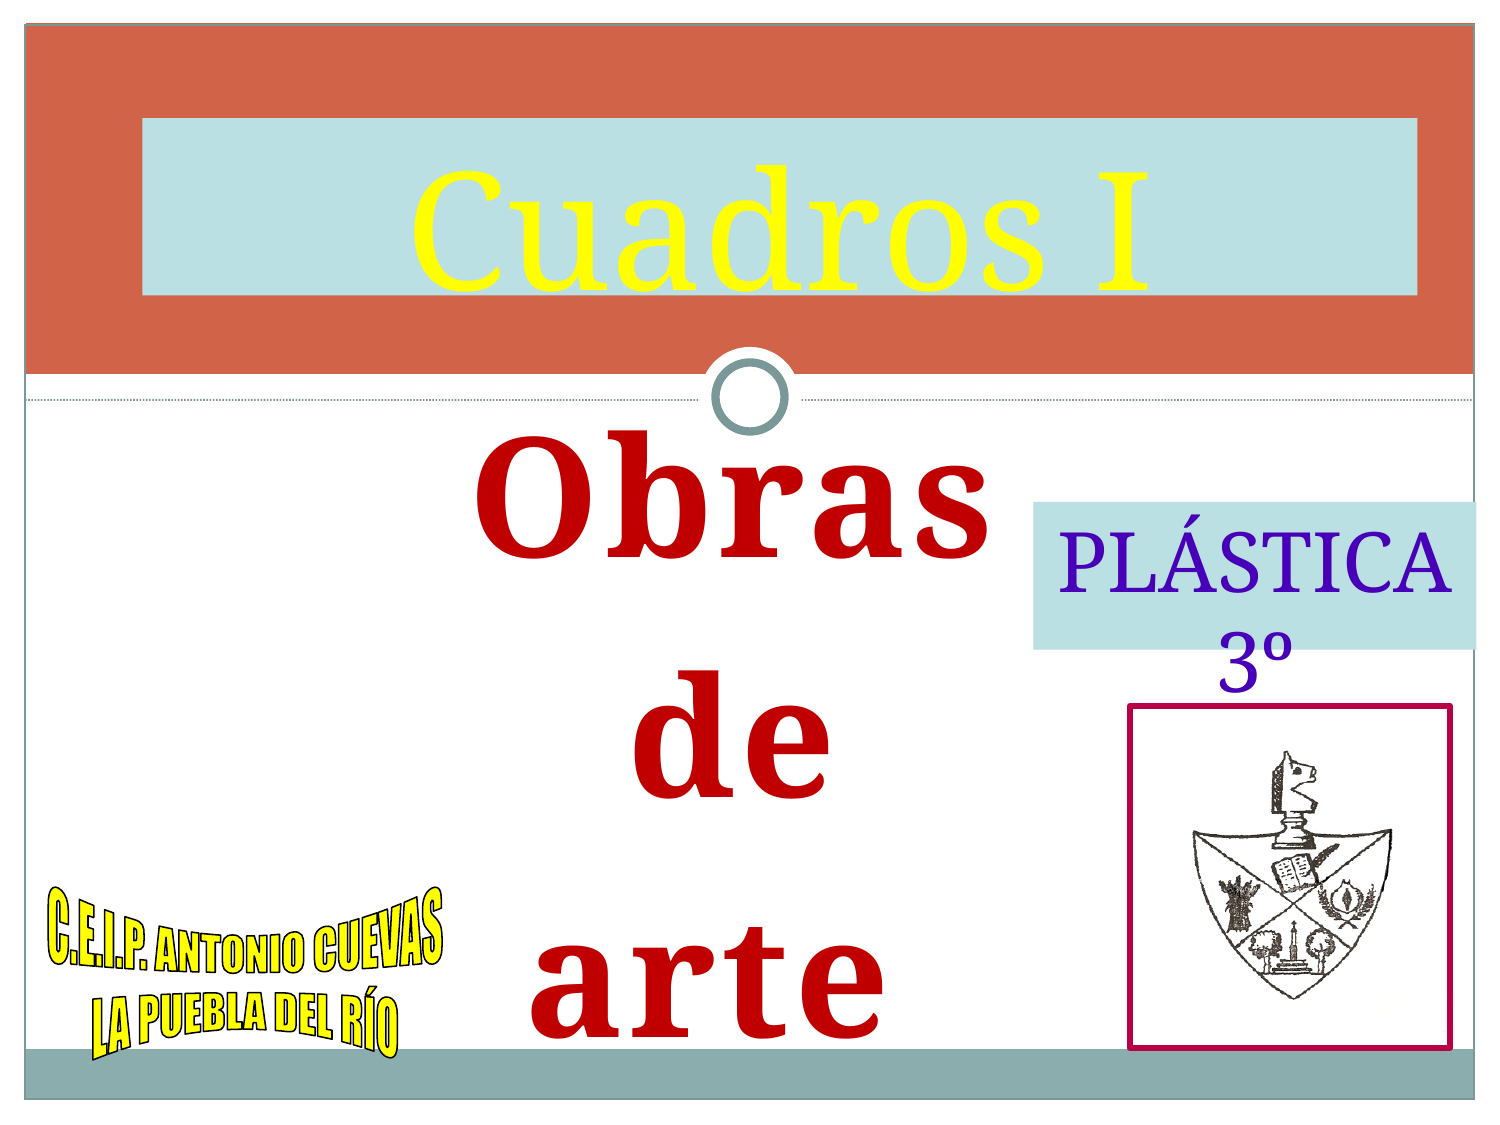

# Cuadros I
Obras
de
arte
PLÁSTICA 3º